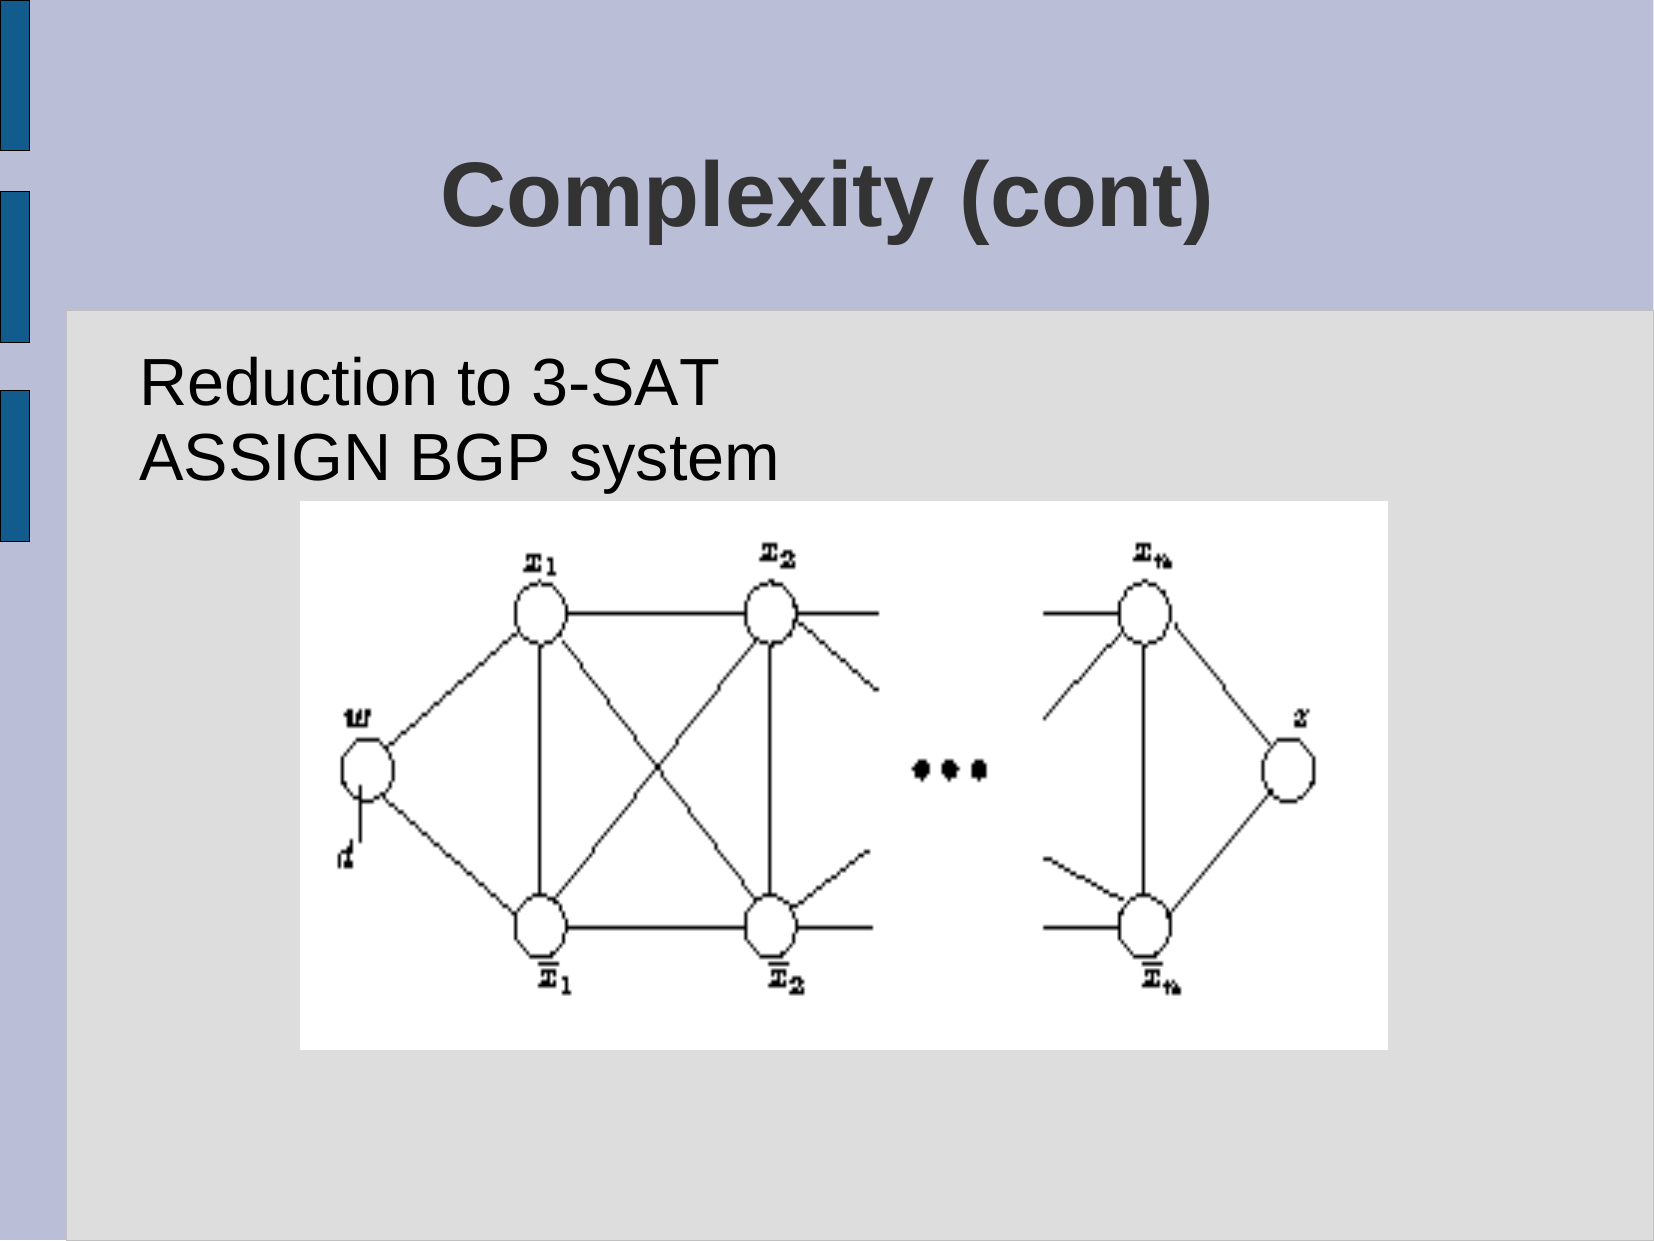

# Complexity (cont)
Reduction to 3-SAT
ASSIGN BGP system